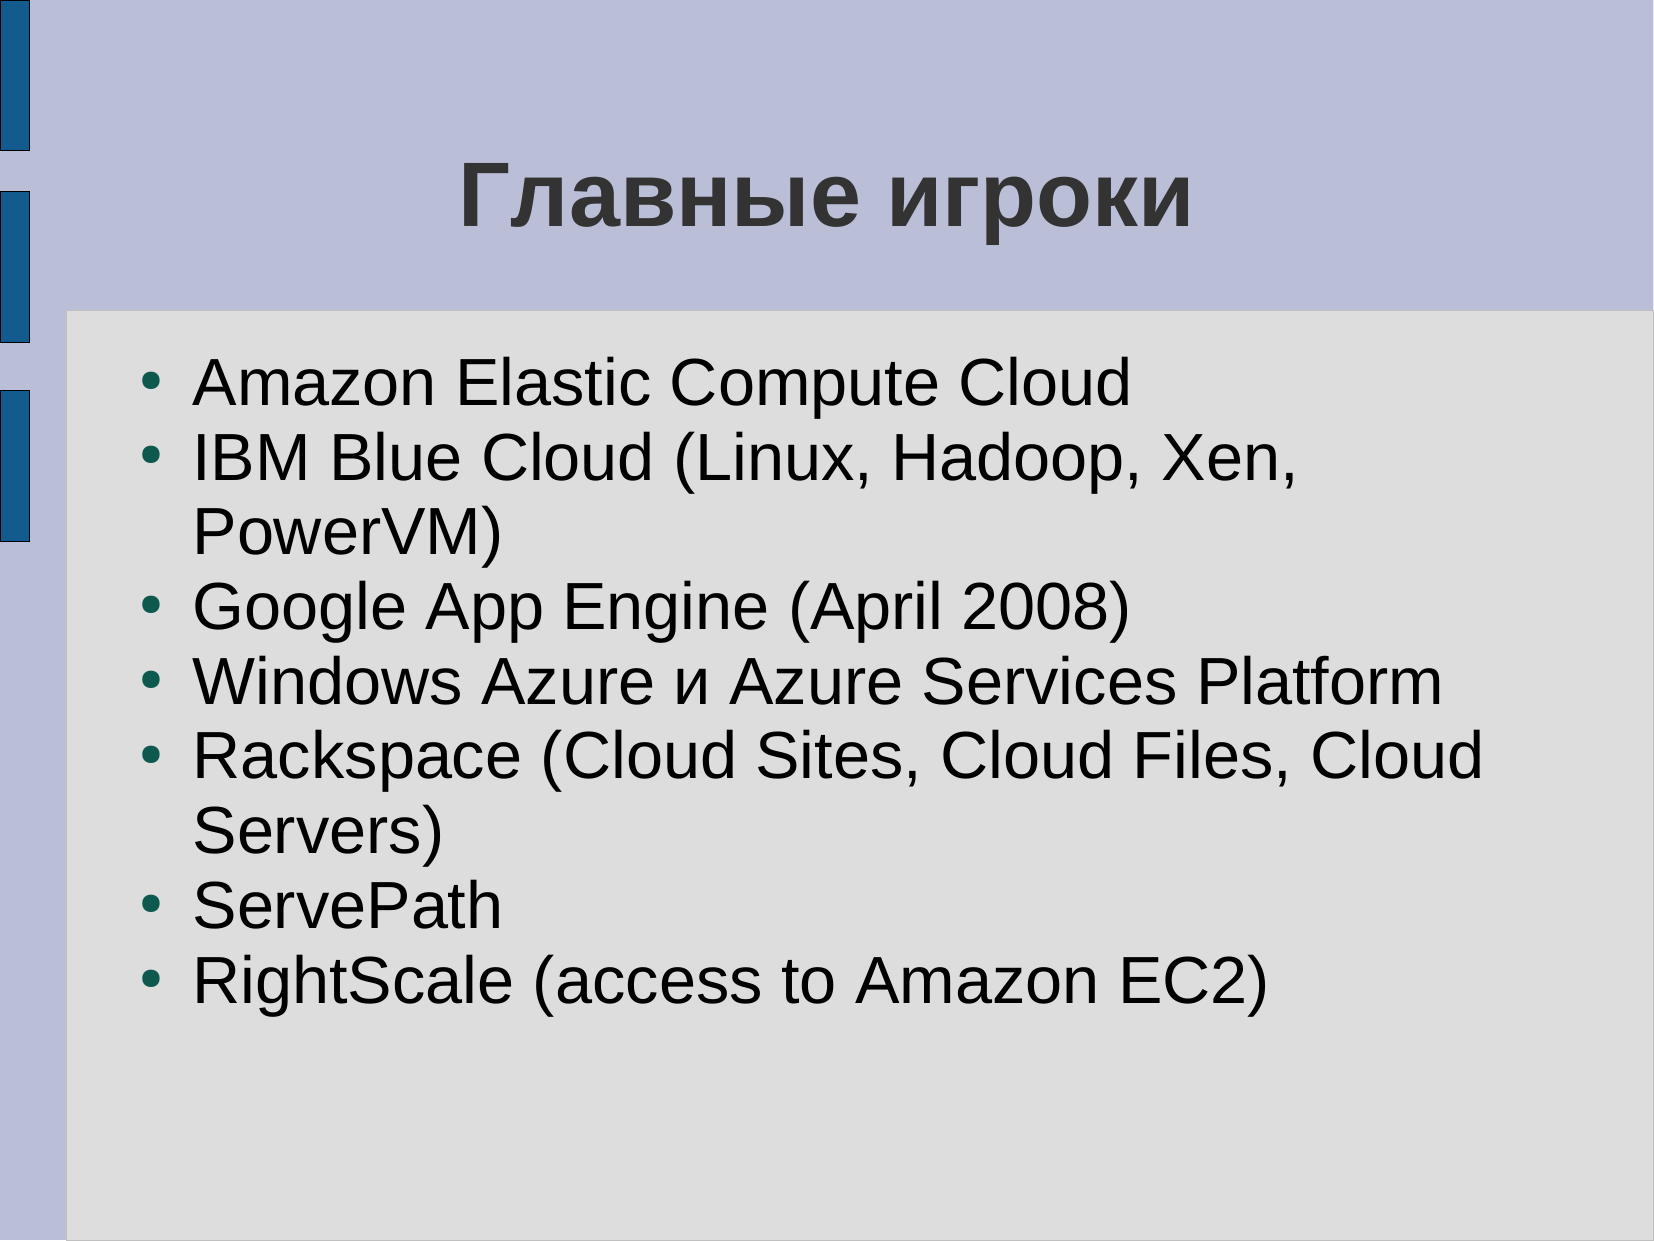

# Главные игроки
Amazon Elastic Compute Cloud
IBM Blue Cloud (Linux, Hadoop, Xen, PowerVM)
Google App Engine (April 2008)
Windows Azure и Azure Services Platform
Rackspace (Cloud Sites, Cloud Files, Cloud Servers)
ServePath
RightScale (access to Amazon EC2)